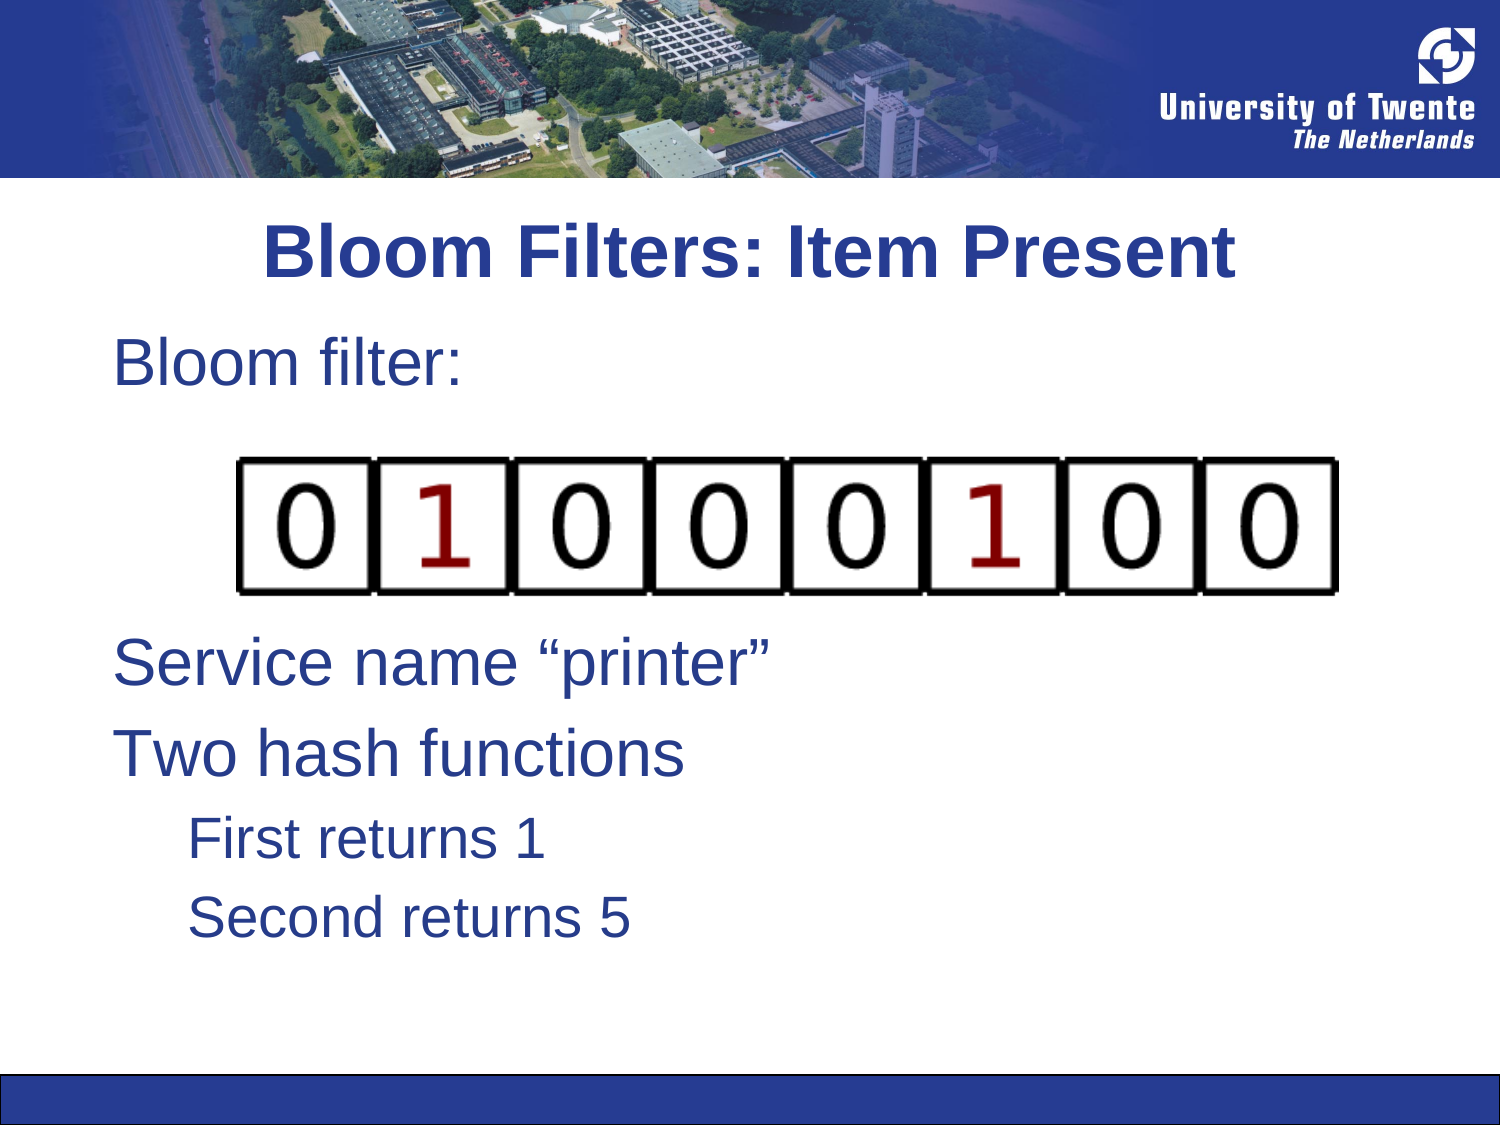

# Bloom Filters: Item Present
Bloom filter:
Service name “printer”
Two hash functions
First returns 1
Second returns 5